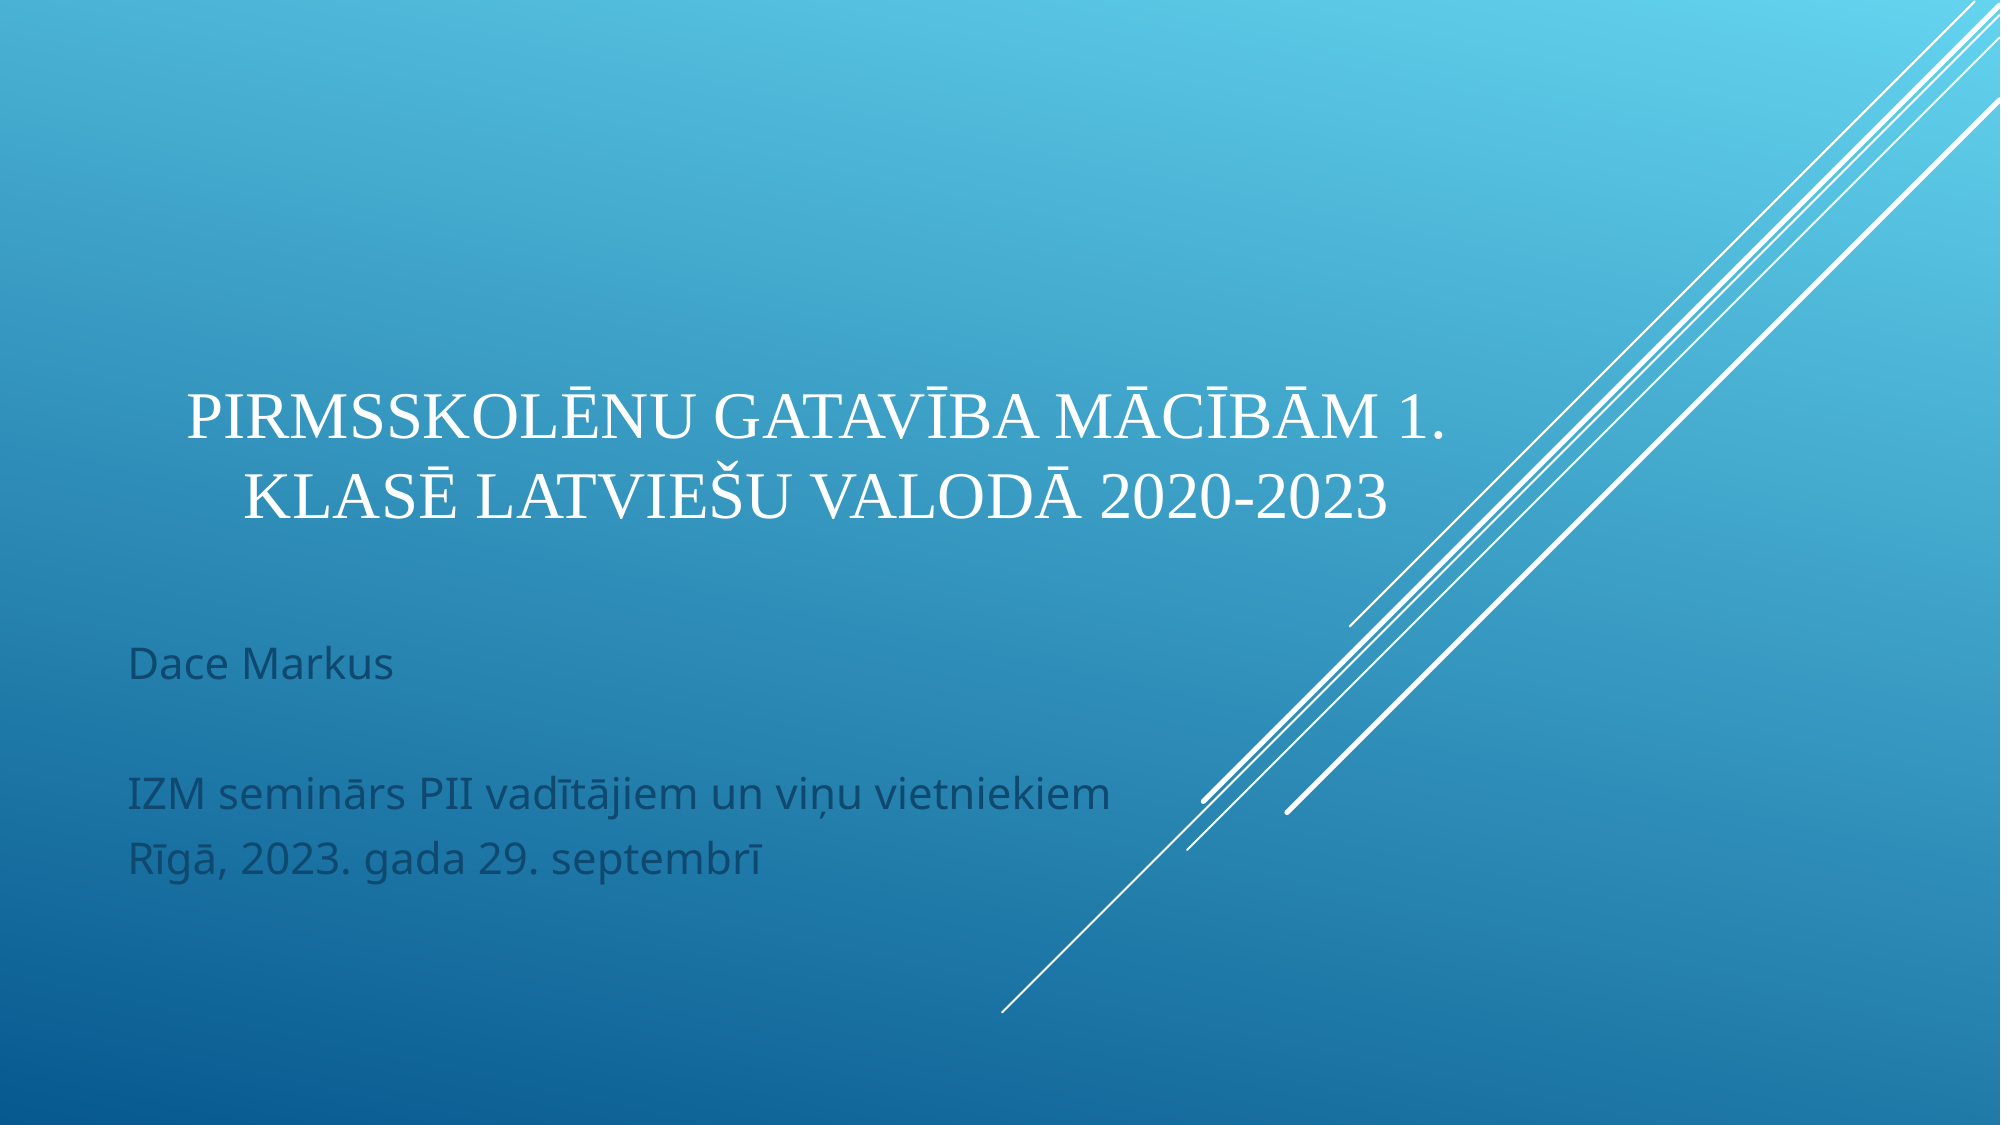

# Pirmsskolēnu gatavība mācībām 1. klasē latviešu valodā 2020-2023
Dace Markus
IZM seminārs PII vadītājiem un viņu vietniekiem
Rīgā, 2023. gada 29. septembrī